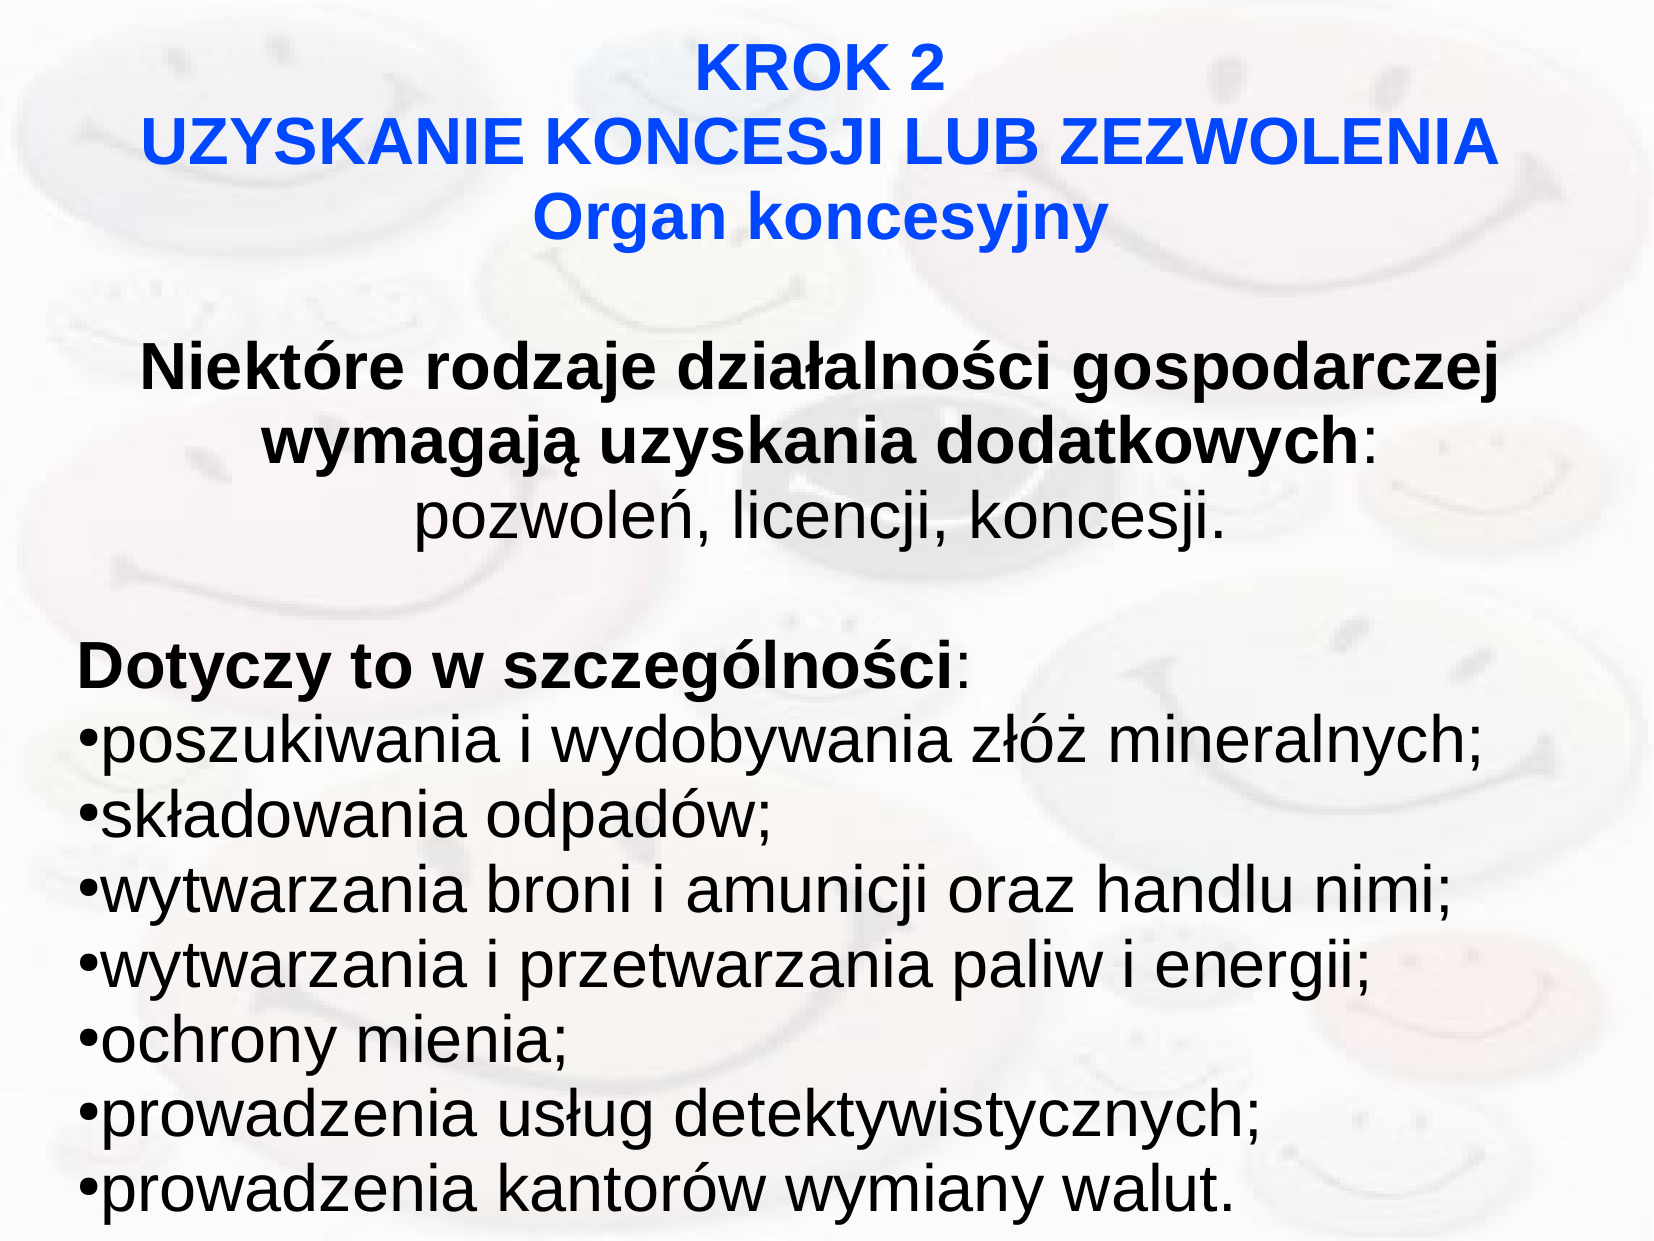

# KROK 2
UZYSKANIE KONCESJI LUB ZEZWOLENIA
Organ koncesyjny
Niektóre rodzaje działalności gospodarczej wymagają uzyskania dodatkowych:
pozwoleń, licencji, koncesji.
Dotyczy to w szczególności:
poszukiwania i wydobywania złóż mineralnych;
składowania odpadów;
wytwarzania broni i amunicji oraz handlu nimi;
wytwarzania i przetwarzania paliw i energii;
ochrony mienia;
prowadzenia usług detektywistycznych;
prowadzenia kantorów wymiany walut.